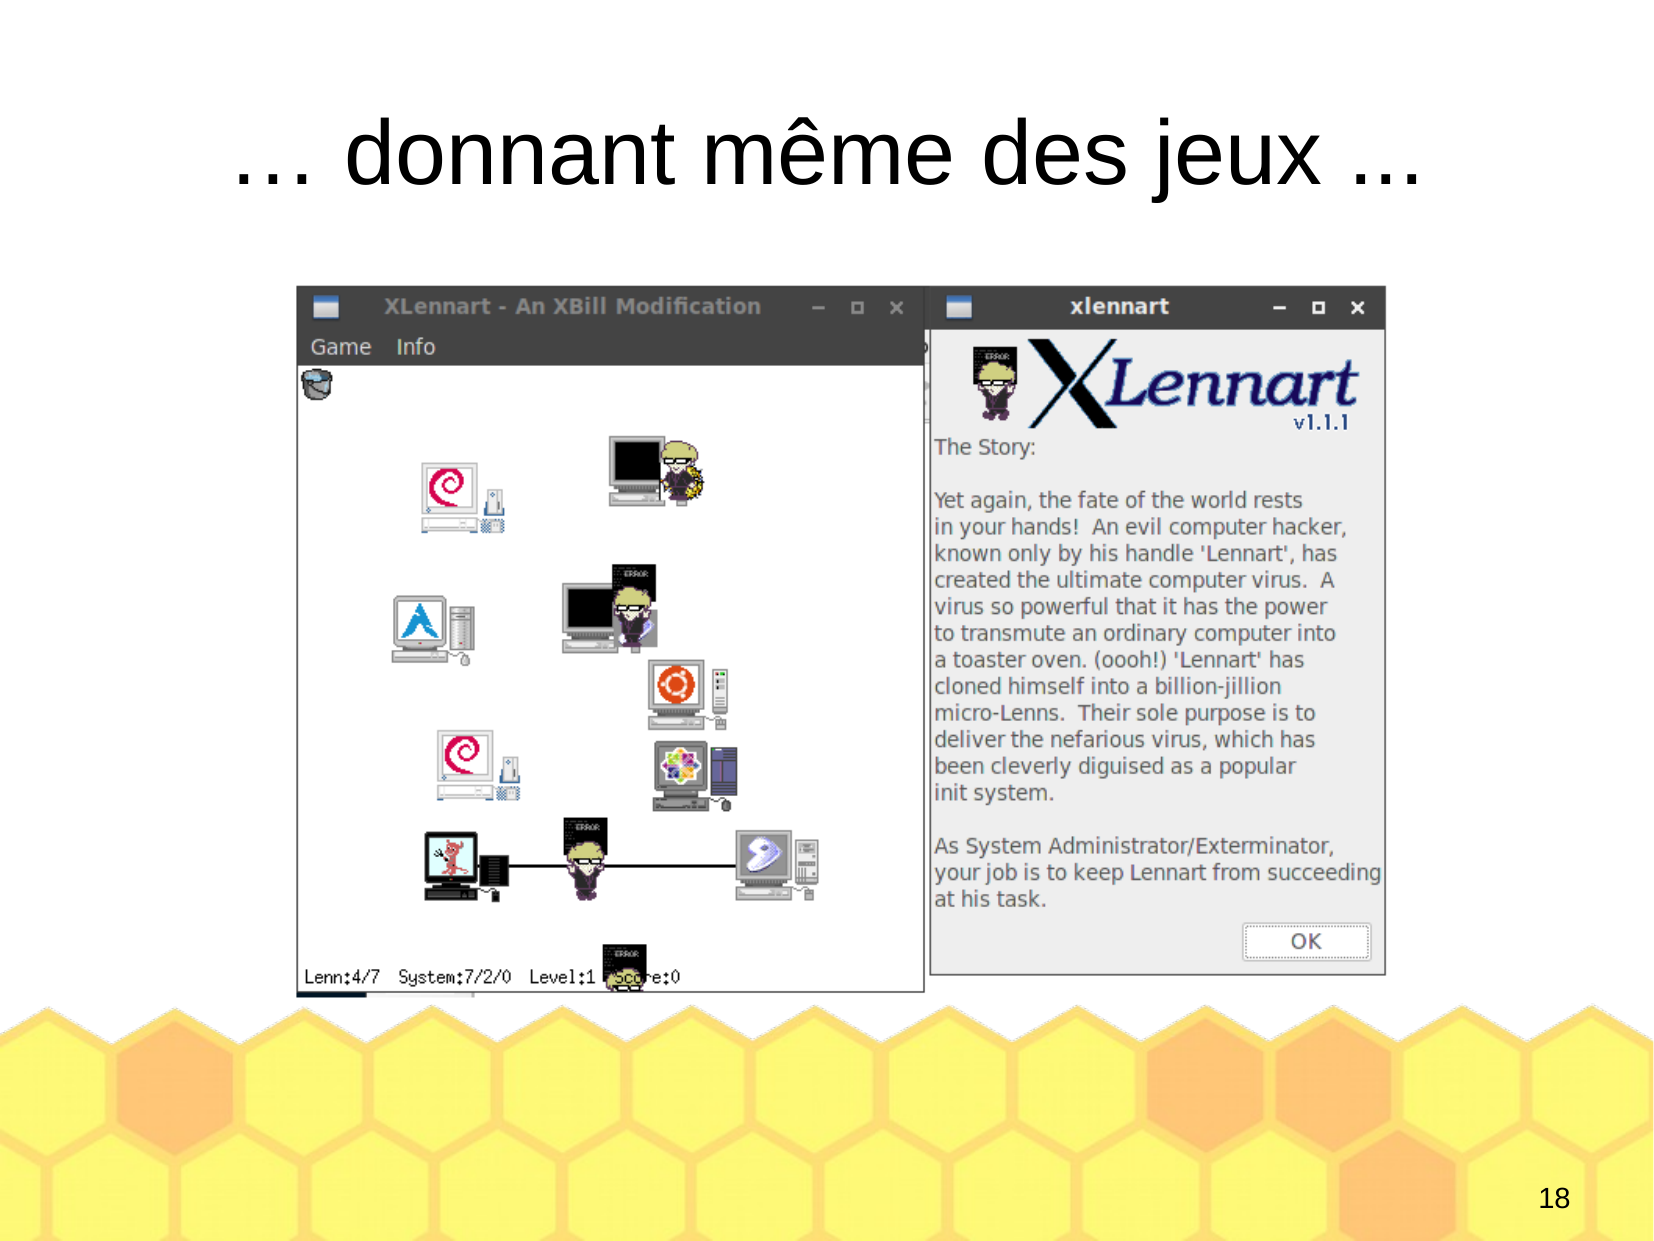

# … donnant même des jeux ...
18